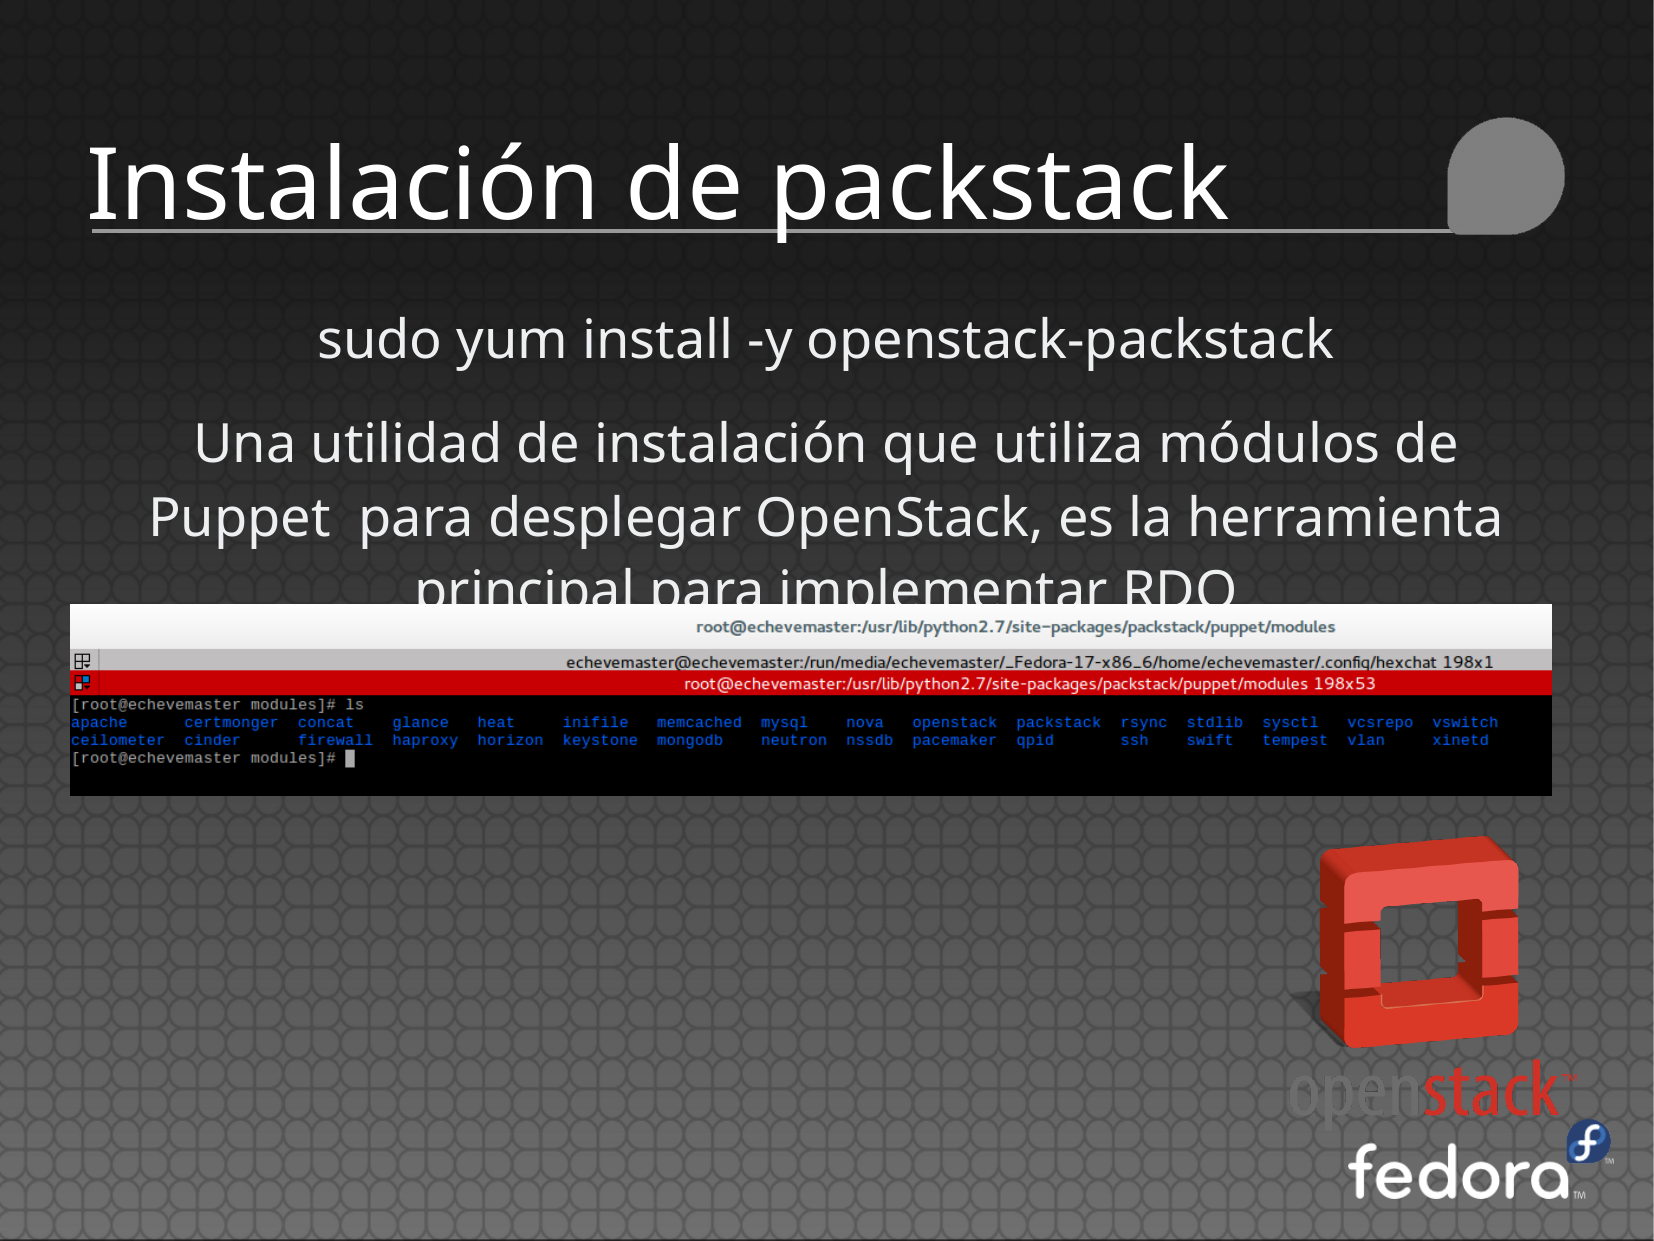

# Instalación de packstack
sudo yum install -y openstack-packstack
Una utilidad de instalación que utiliza módulos de Puppet para desplegar OpenStack, es la herramienta principal para implementar RDO